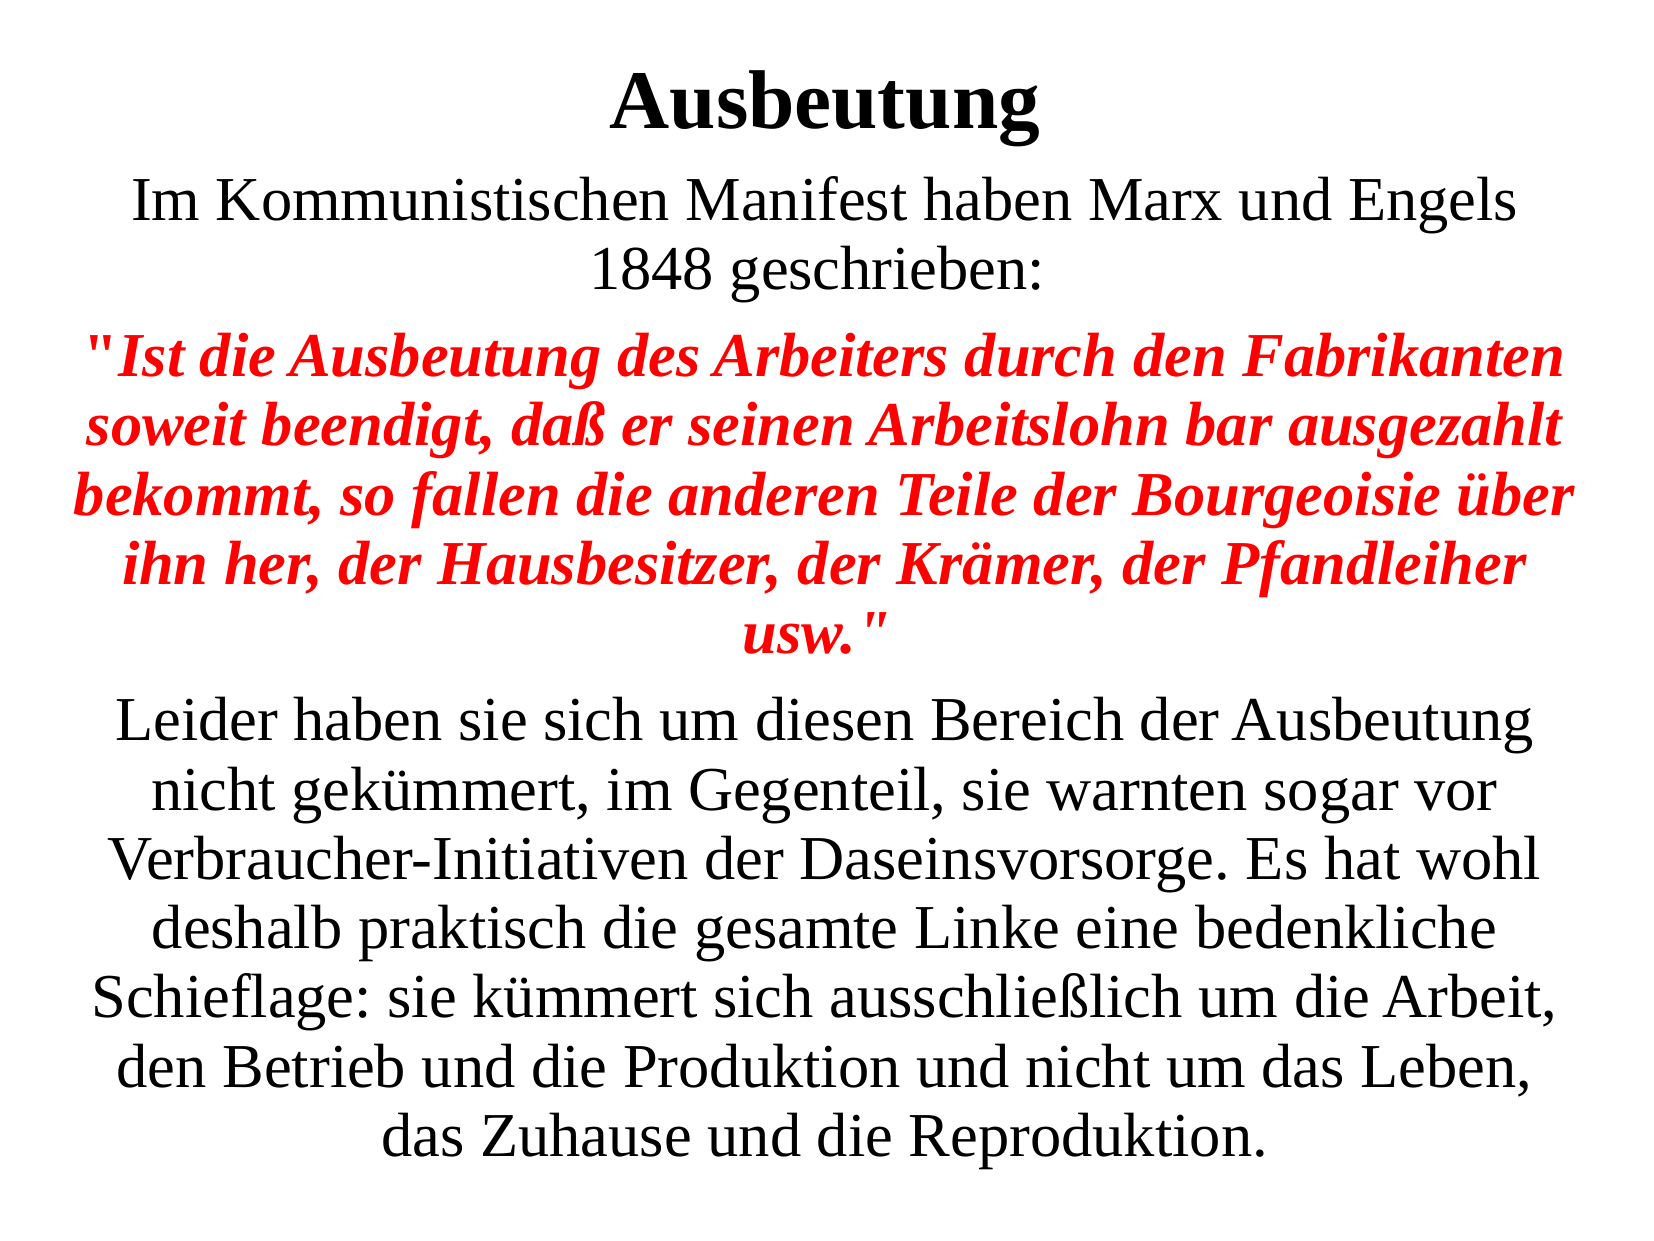

Ausbeutung
Im Kommunistischen Manifest haben Marx und Engels 1848 geschrieben:
"Ist die Ausbeutung des Arbeiters durch den Fabrikanten soweit beendigt, daß er seinen Arbeitslohn bar ausgezahlt bekommt, so fallen die anderen Teile der Bourgeoisie über ihn her, der Hausbesitzer, der Krämer, der Pfandleiher usw."
Leider haben sie sich um diesen Bereich der Ausbeutung nicht gekümmert, im Gegenteil, sie warnten sogar vor Verbraucher-Initiativen der Daseinsvorsorge. Es hat wohl deshalb praktisch die gesamte Linke eine bedenkliche Schieflage: sie kümmert sich ausschließlich um die Arbeit, den Betrieb und die Produktion und nicht um das Leben, das Zuhause und die Reproduktion.